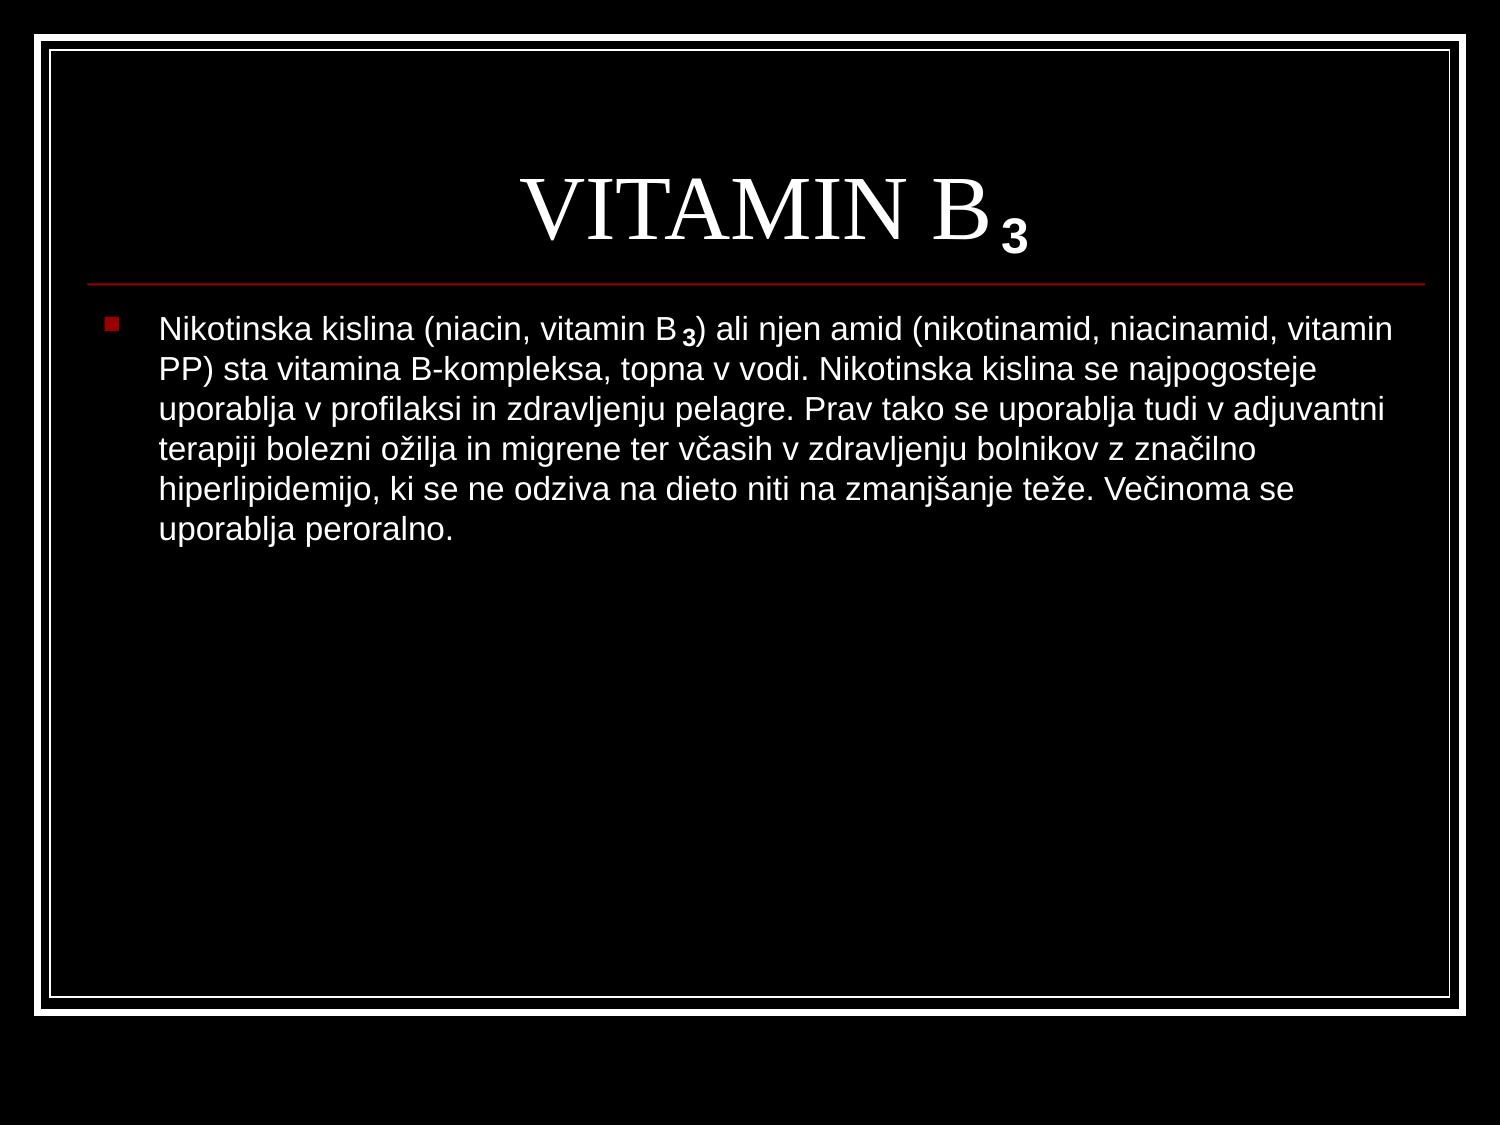

# VITAMIN B
3
Nikotinska kislina (niacin, vitamin B ) ali njen amid (nikotinamid, niacinamid, vitamin PP) sta vitamina B-kompleksa, topna v vodi. Nikotinska kislina se najpogosteje uporablja v profilaksi in zdravljenju pelagre. Prav tako se uporablja tudi v adjuvantni terapiji bolezni ožilja in migrene ter včasih v zdravljenju bolnikov z značilno hiperlipidemijo, ki se ne odziva na dieto niti na zmanjšanje teže. Večinoma se uporablja peroralno.
3